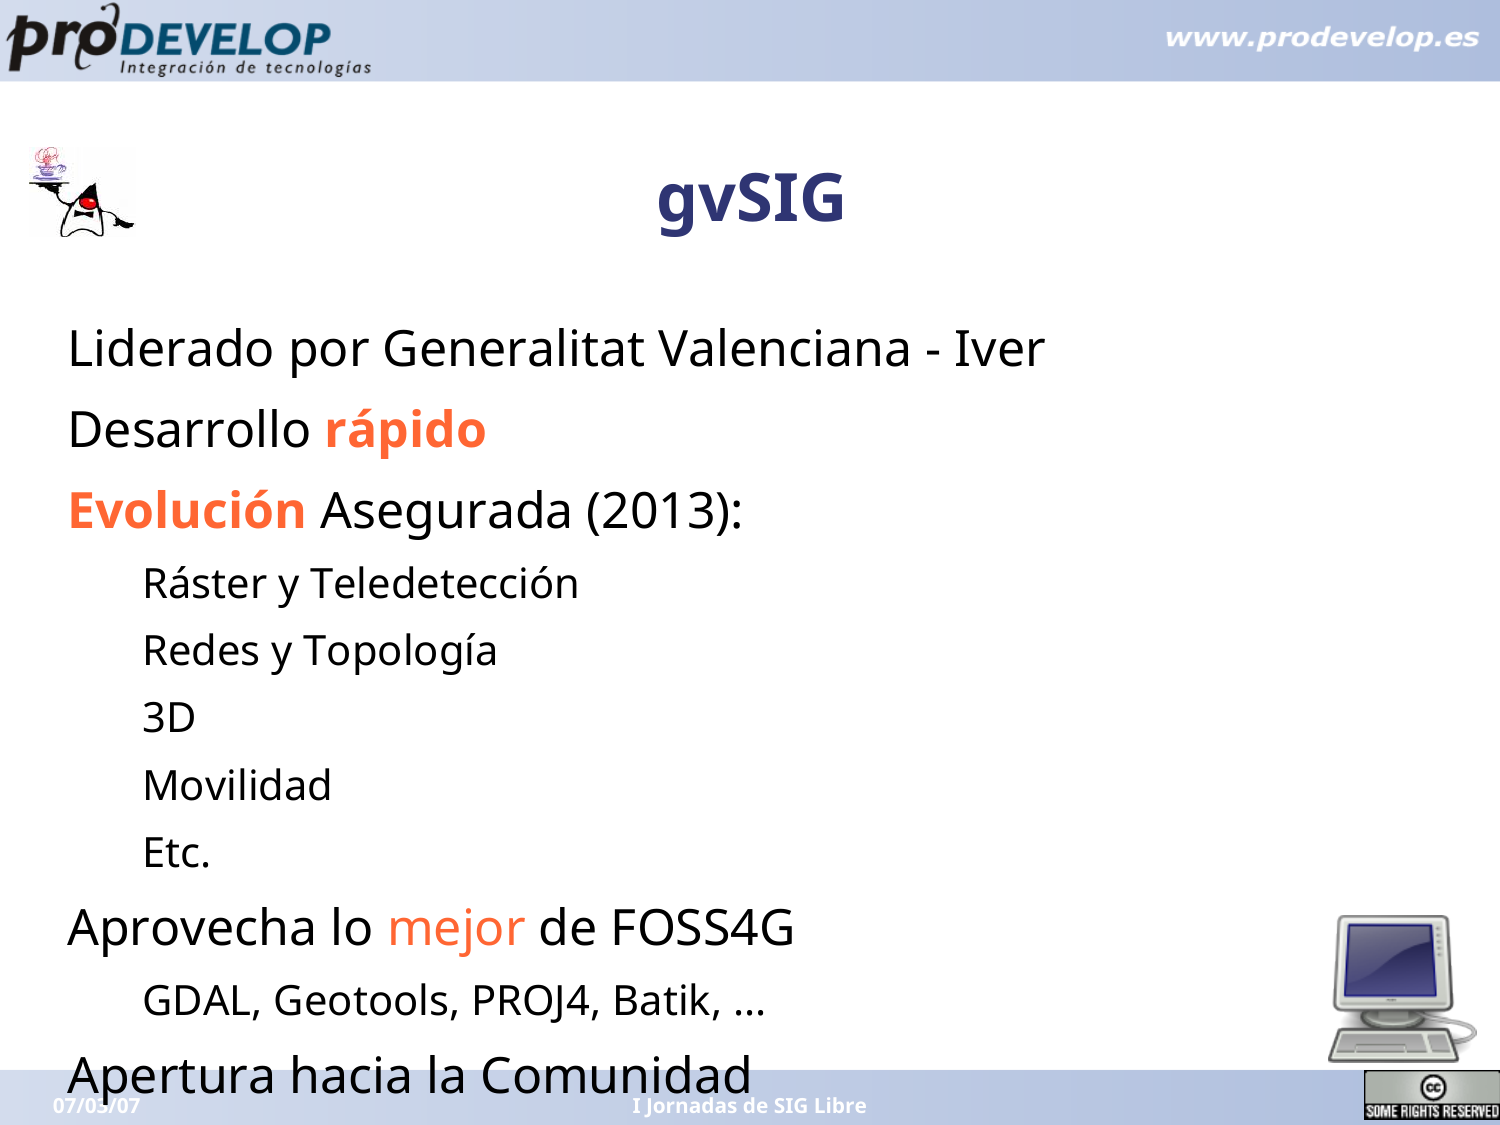

# gvSIG
Liderado por Generalitat Valenciana - Iver
Desarrollo rápido
Evolución Asegurada (2013):
Ráster y Teledetección
Redes y Topología
3D
Movilidad
Etc.
Aprovecha lo mejor de FOSS4G
GDAL, Geotools, PROJ4, Batik, ...
Apertura hacia la Comunidad
Prodevelop, ITI, SEXTANTE, IDR, IRSTV, ...
25/10/2006
21
Plan Difusión Interna gvSIG v. 2.0